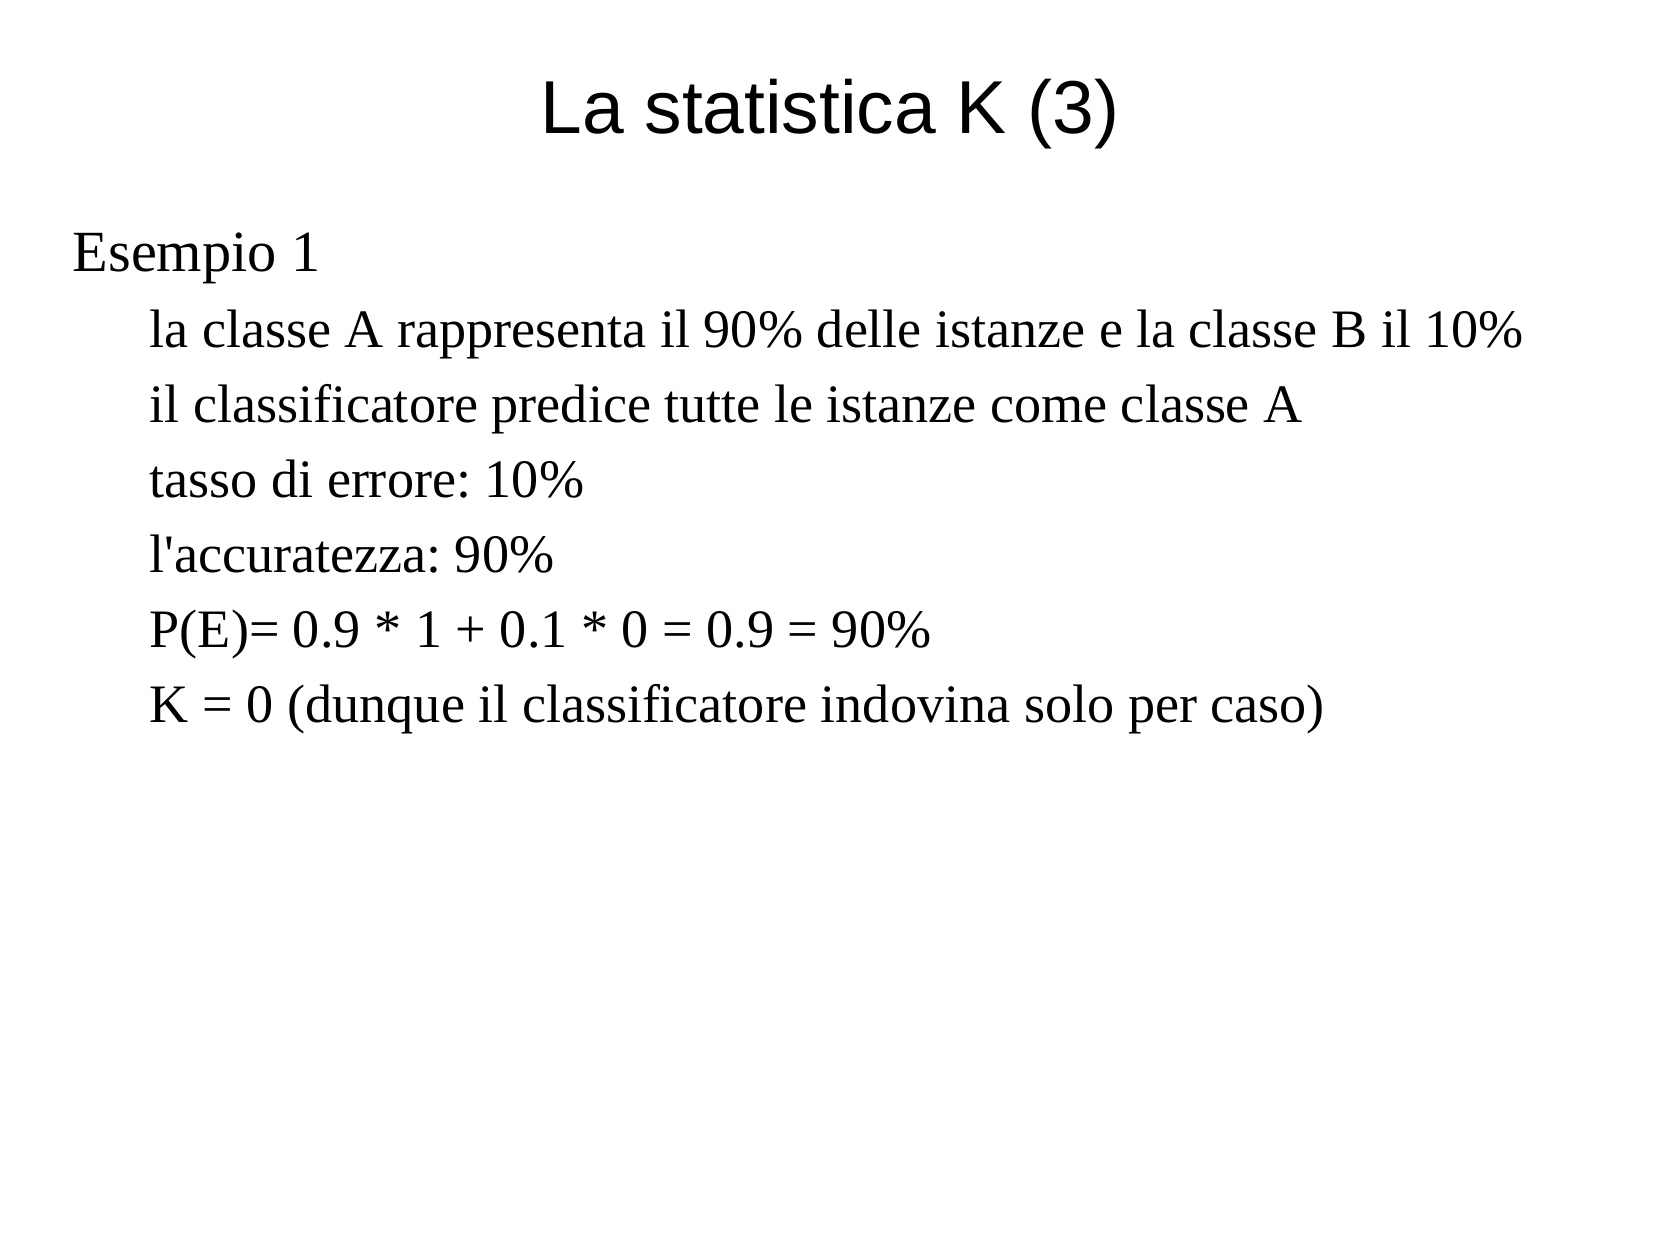

# La statistica K (3)
Esempio 1
la classe A rappresenta il 90% delle istanze e la classe B il 10%
il classificatore predice tutte le istanze come classe A
tasso di errore: 10%
l'accuratezza: 90%
P(E)= 0.9 * 1 + 0.1 * 0 = 0.9 = 90%
K = 0 (dunque il classificatore indovina solo per caso)